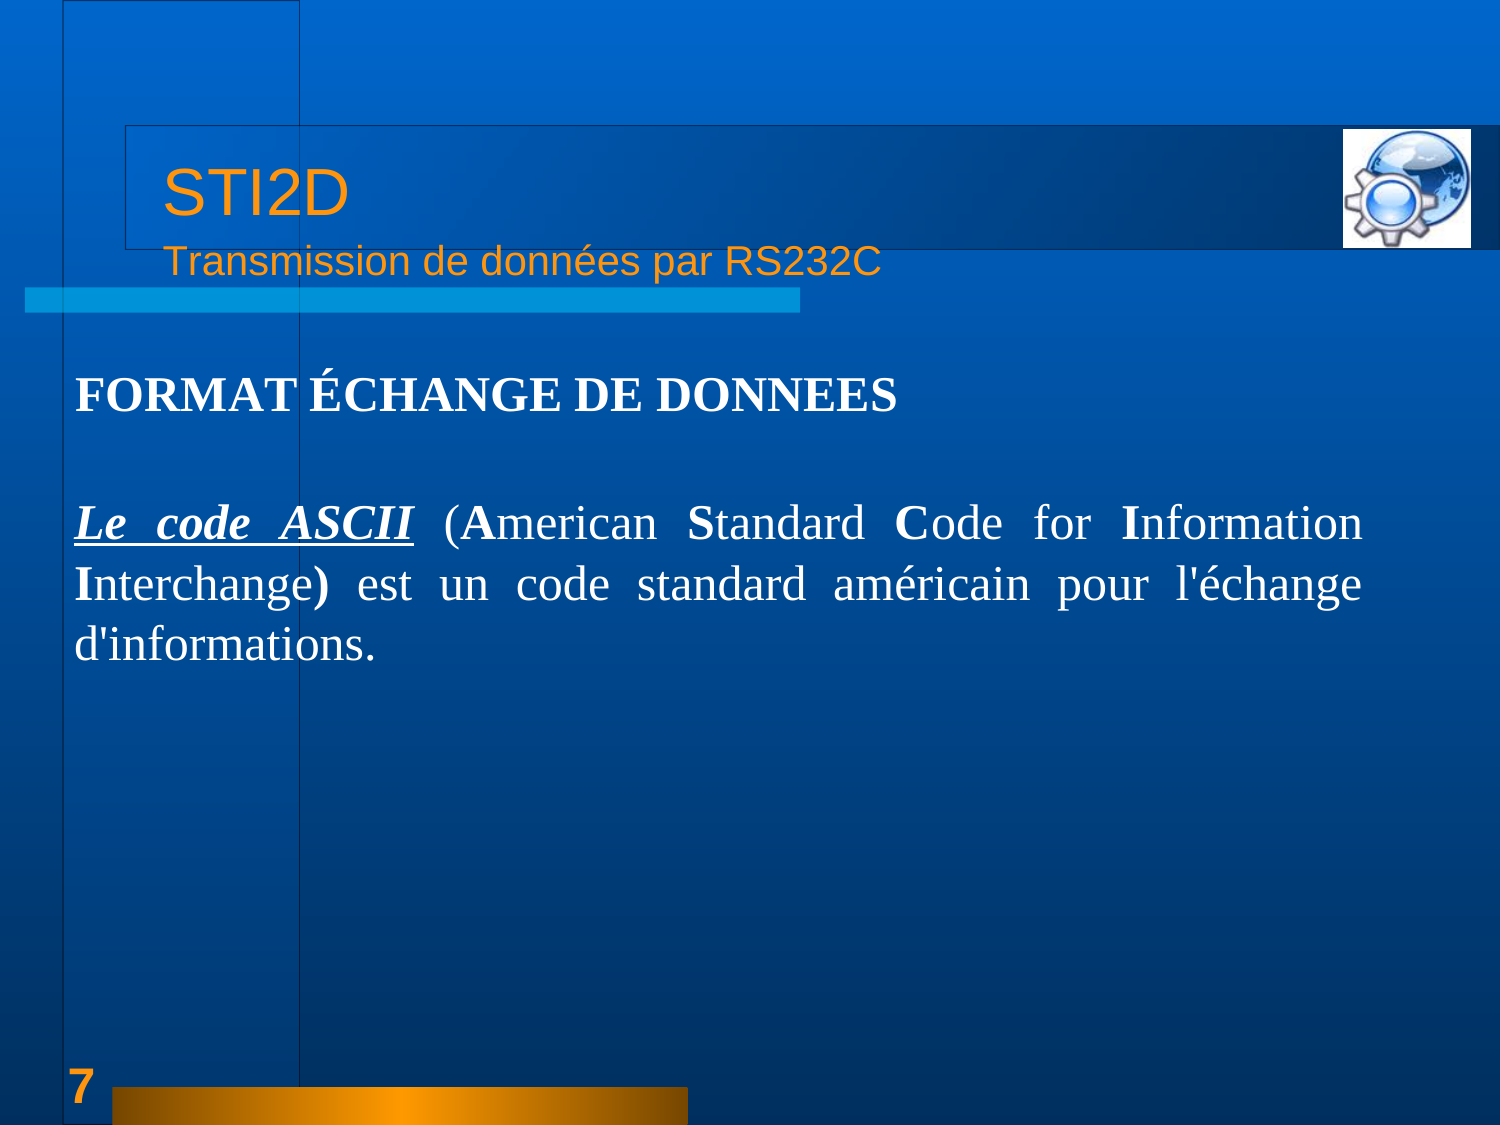

FORMAT ÉCHANGE DE DONNEES
Le code ASCII (American Standard Code for Information Interchange) est un code standard américain pour l'échange d'informations.